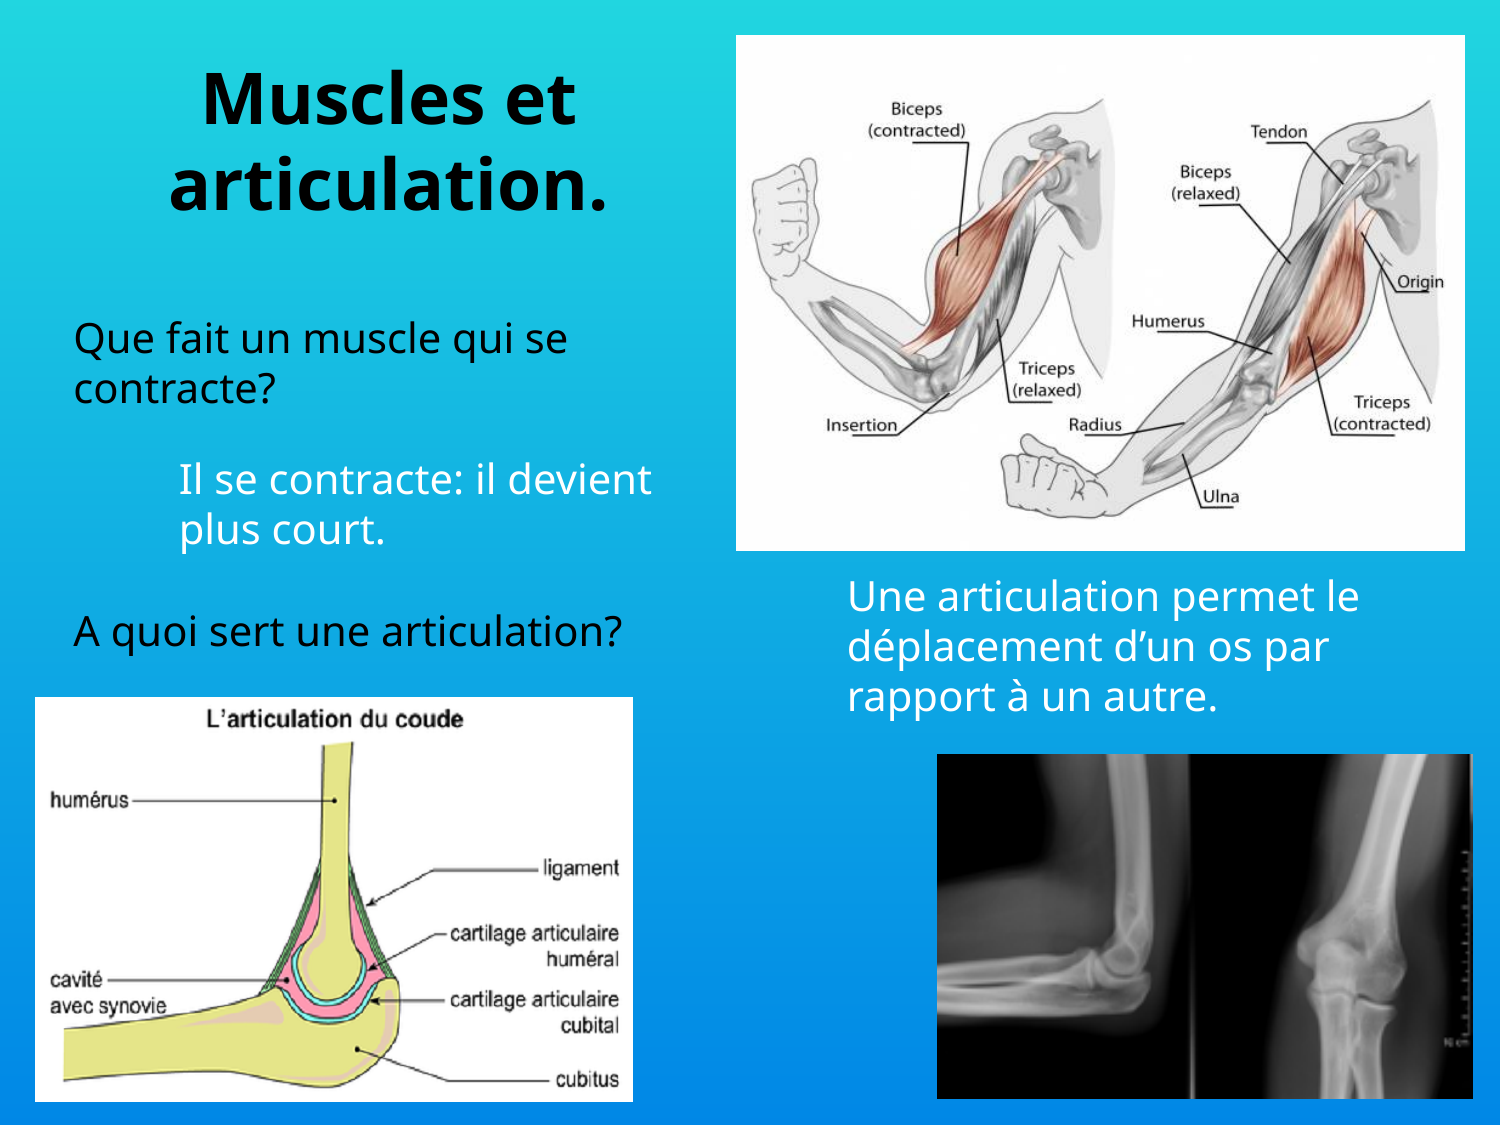

# Muscles et articulation.
Que fait un muscle qui se contracte?
Il se contracte: il devient plus court.
Une articulation permet le déplacement d’un os par rapport à un autre.
A quoi sert une articulation?